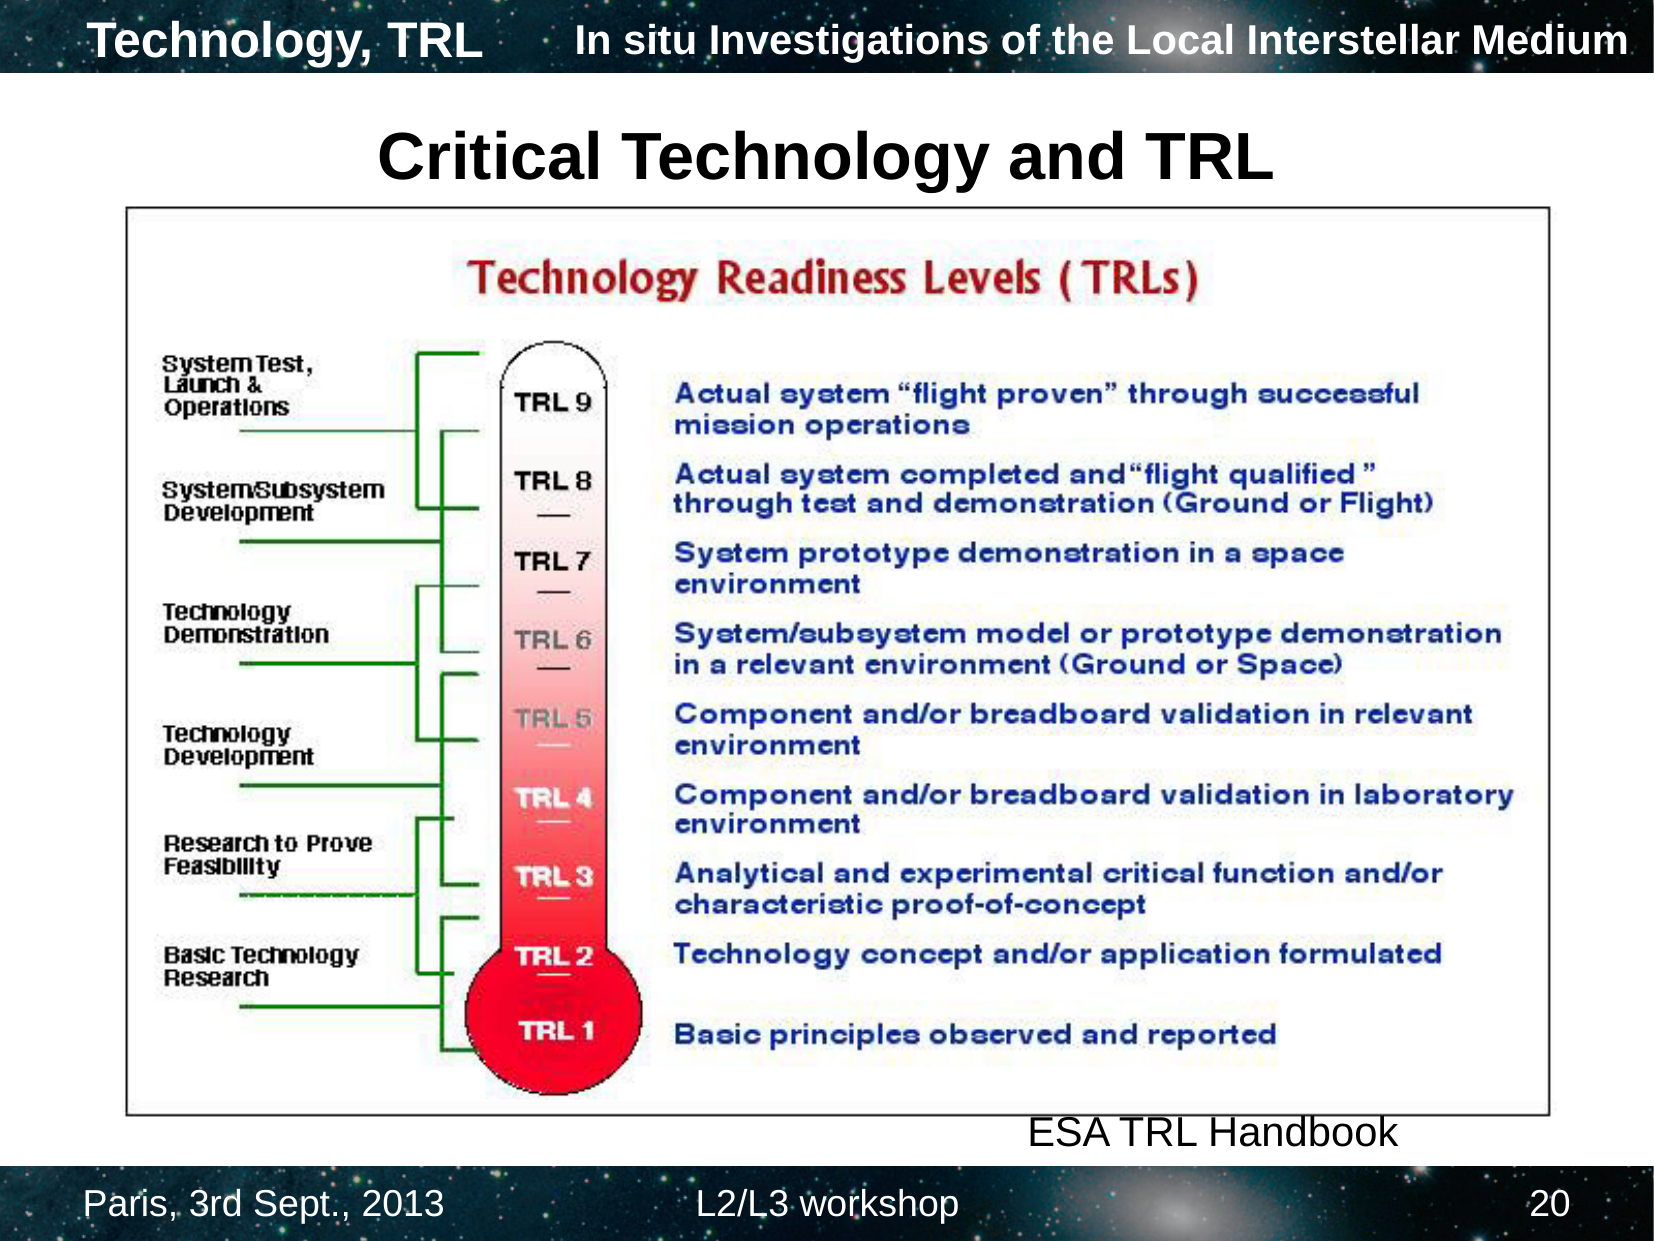

Technology, TRL
Critical Technology and TRL
ESA TRL Handbook